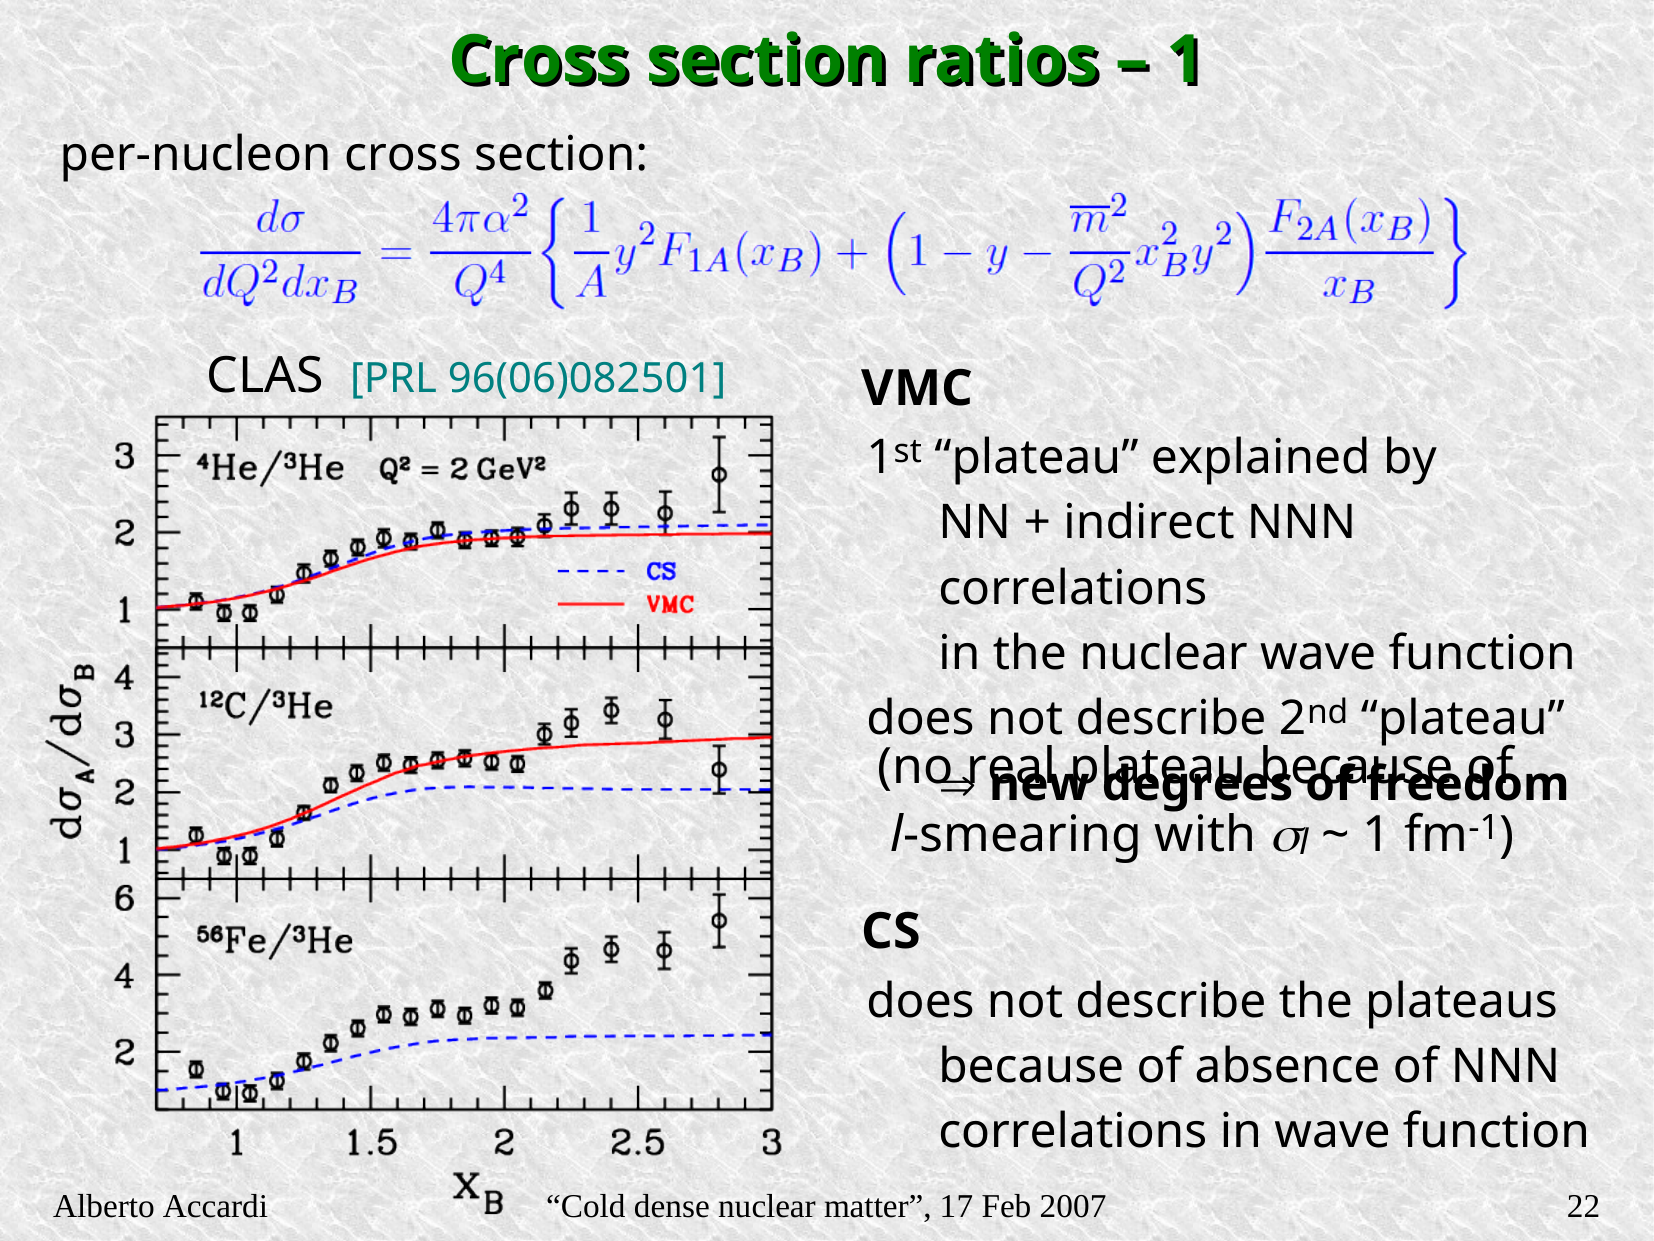

Cross section ratios – 1
per-nucleon cross section:
CLAS [PRL 96(06)082501]
VMC
1st “plateau” explained by
NN + indirect NNN correlations
in the nuclear wave function
does not describe 2nd “plateau”
 new degrees of freedom
(no real plateau because of
 l-smearing with sl ~ 1 fm-1)
CS
does not describe the plateaus
because of absence of NNN
correlations in wave function
Alberto Accardi
Padova U.
22